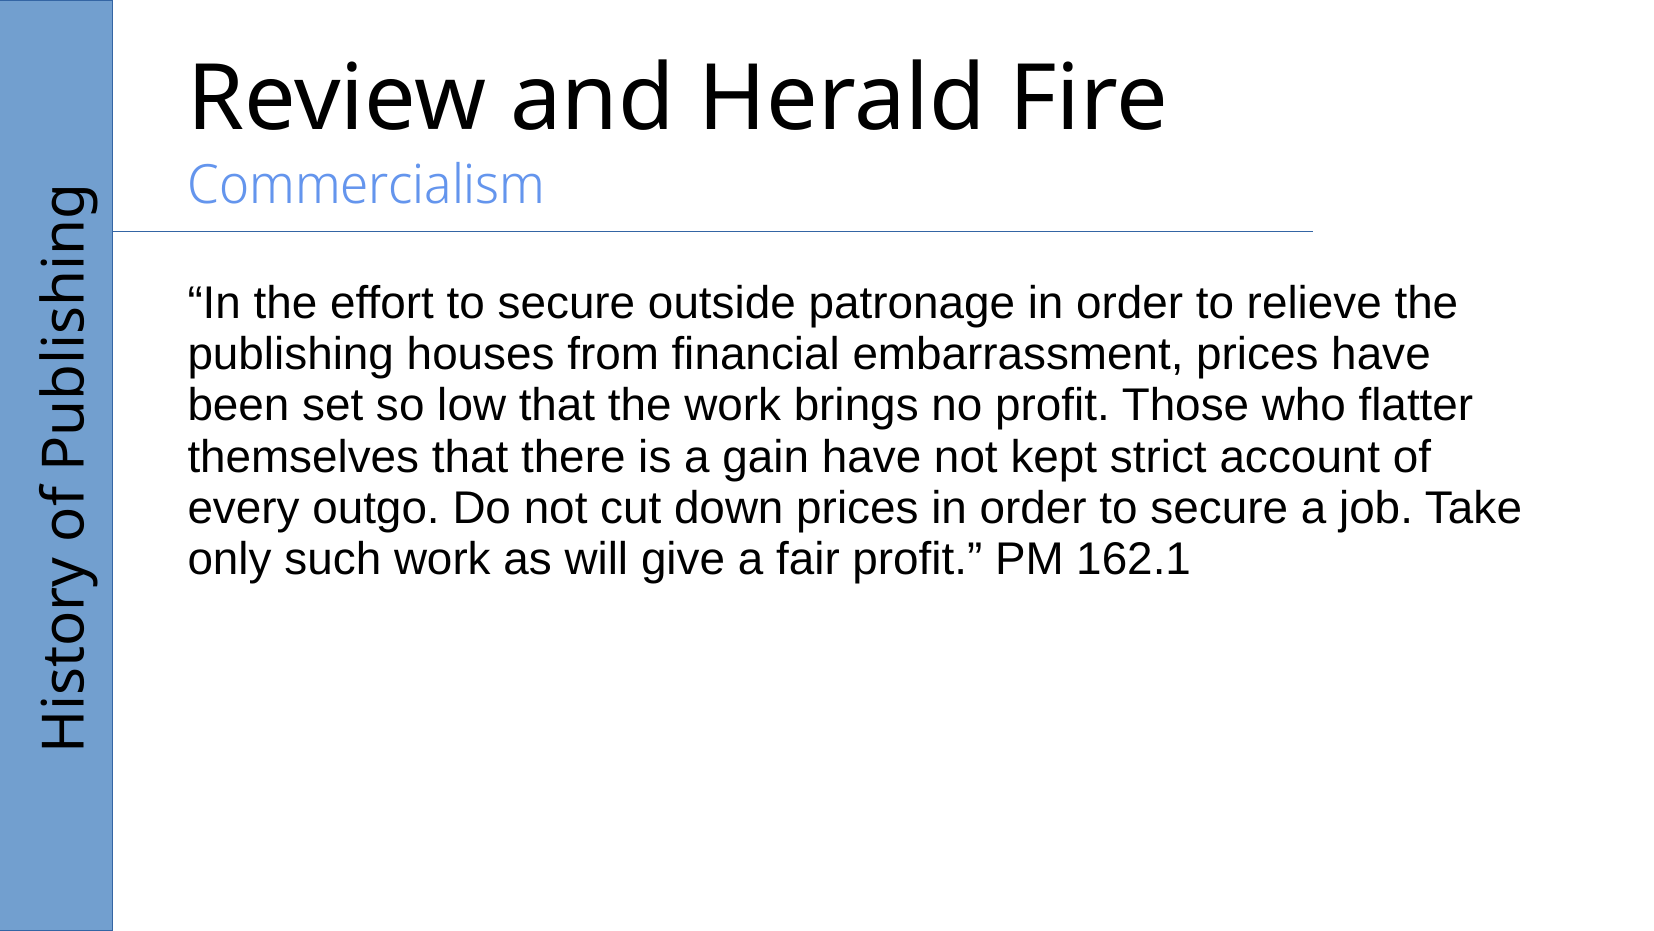

# Review and Herald Fire
Commercialism
“In the effort to secure outside patronage in order to relieve the publishing houses from financial embarrassment, prices have been set so low that the work brings no profit. Those who flatter themselves that there is a gain have not kept strict account of every outgo. Do not cut down prices in order to secure a job. Take only such work as will give a fair profit.” PM 162.1
History of Publishing